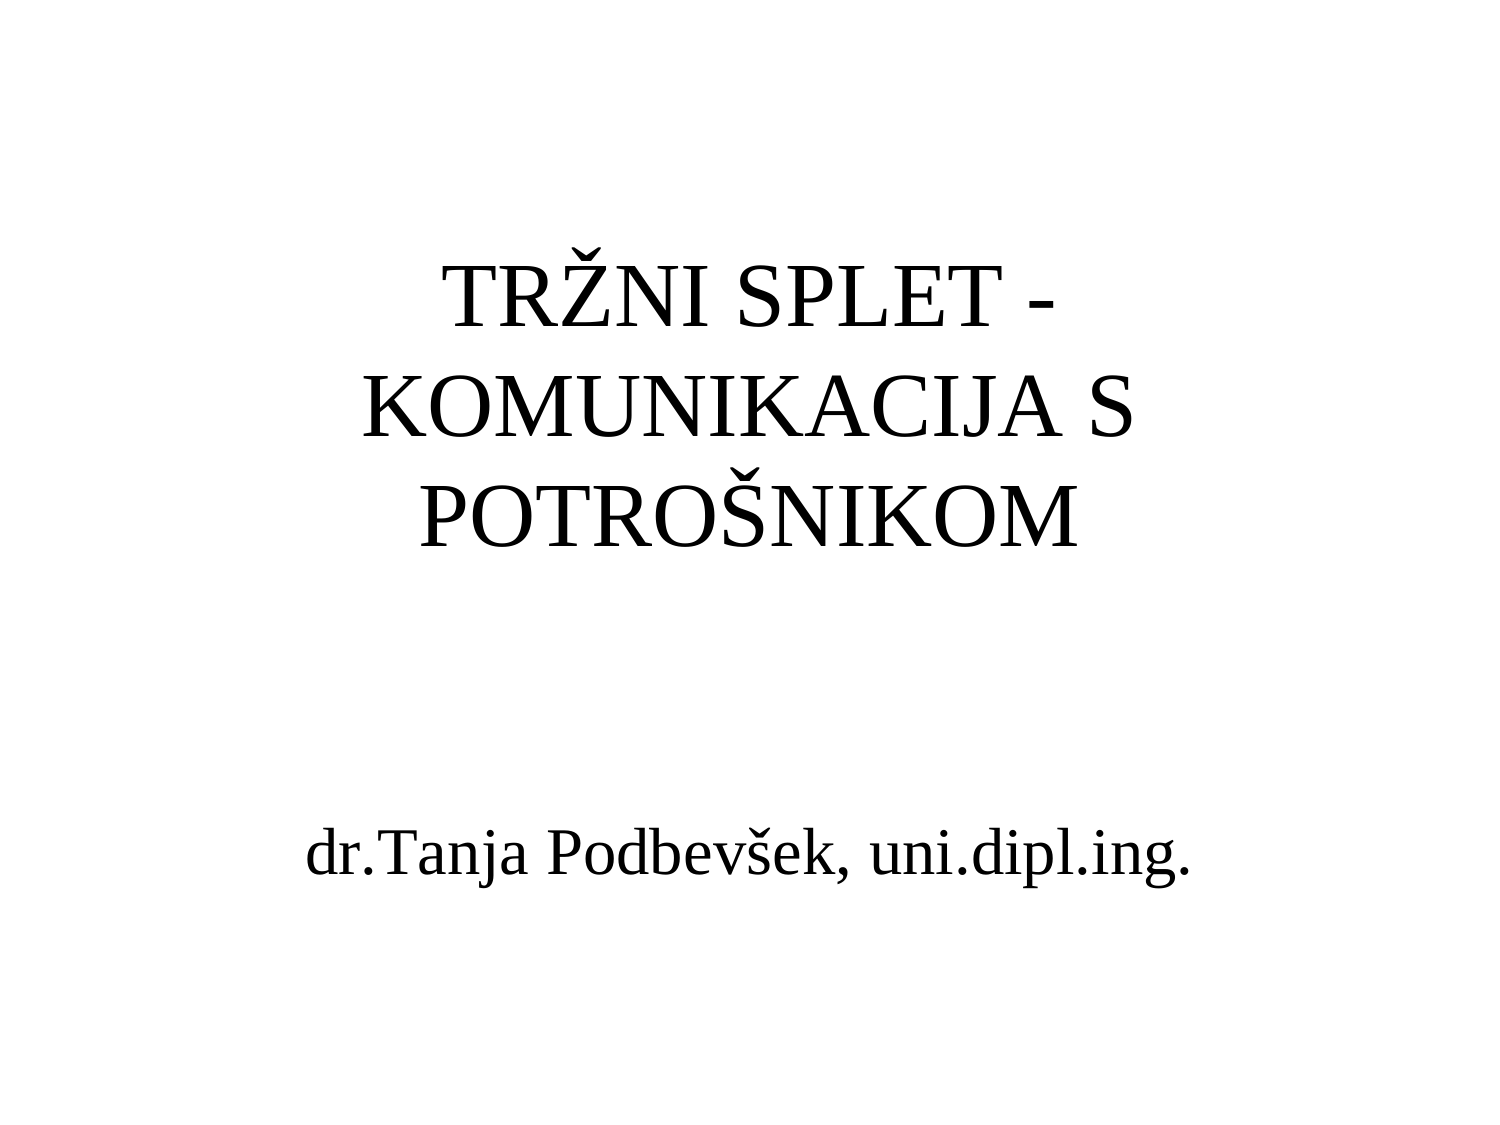

# TRŽNI SPLET - KOMUNIKACIJA S POTROŠNIKOM
dr.Tanja Podbevšek, uni.dipl.ing.